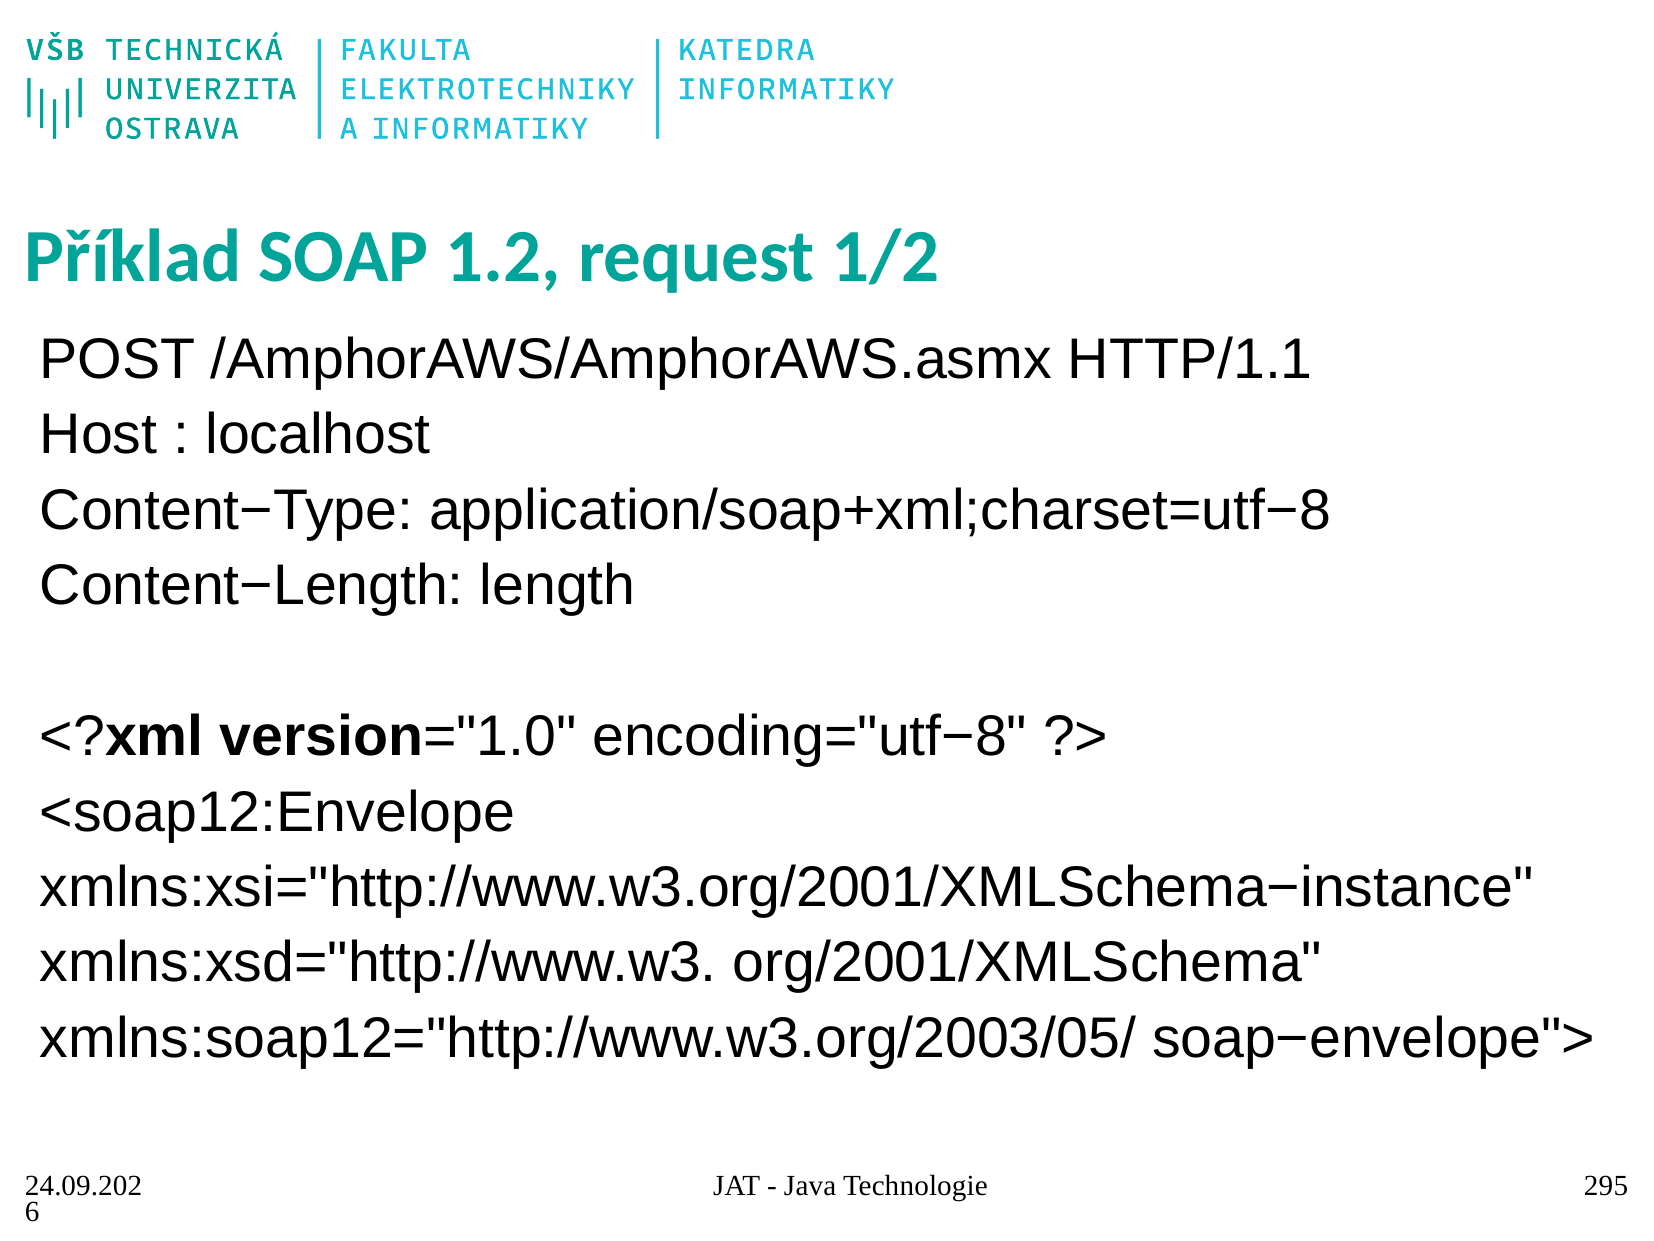

Příklad SOAP 1.2, request 1/2
# POST /AmphorAWS/AmphorAWS.asmx HTTP/1.1
Host : localhost
Content−Type: application/soap+xml;charset=utf−8
Content−Length: length
<?xml version="1.0" encoding="utf−8" ?>
<soap12:Envelope
xmlns:xsi="http://www.w3.org/2001/XMLSchema−instance"
xmlns:xsd="http://www.w3. org/2001/XMLSchema"
xmlns:soap12="http://www.w3.org/2003/05/ soap−envelope">
JAT - Java Technologie
295